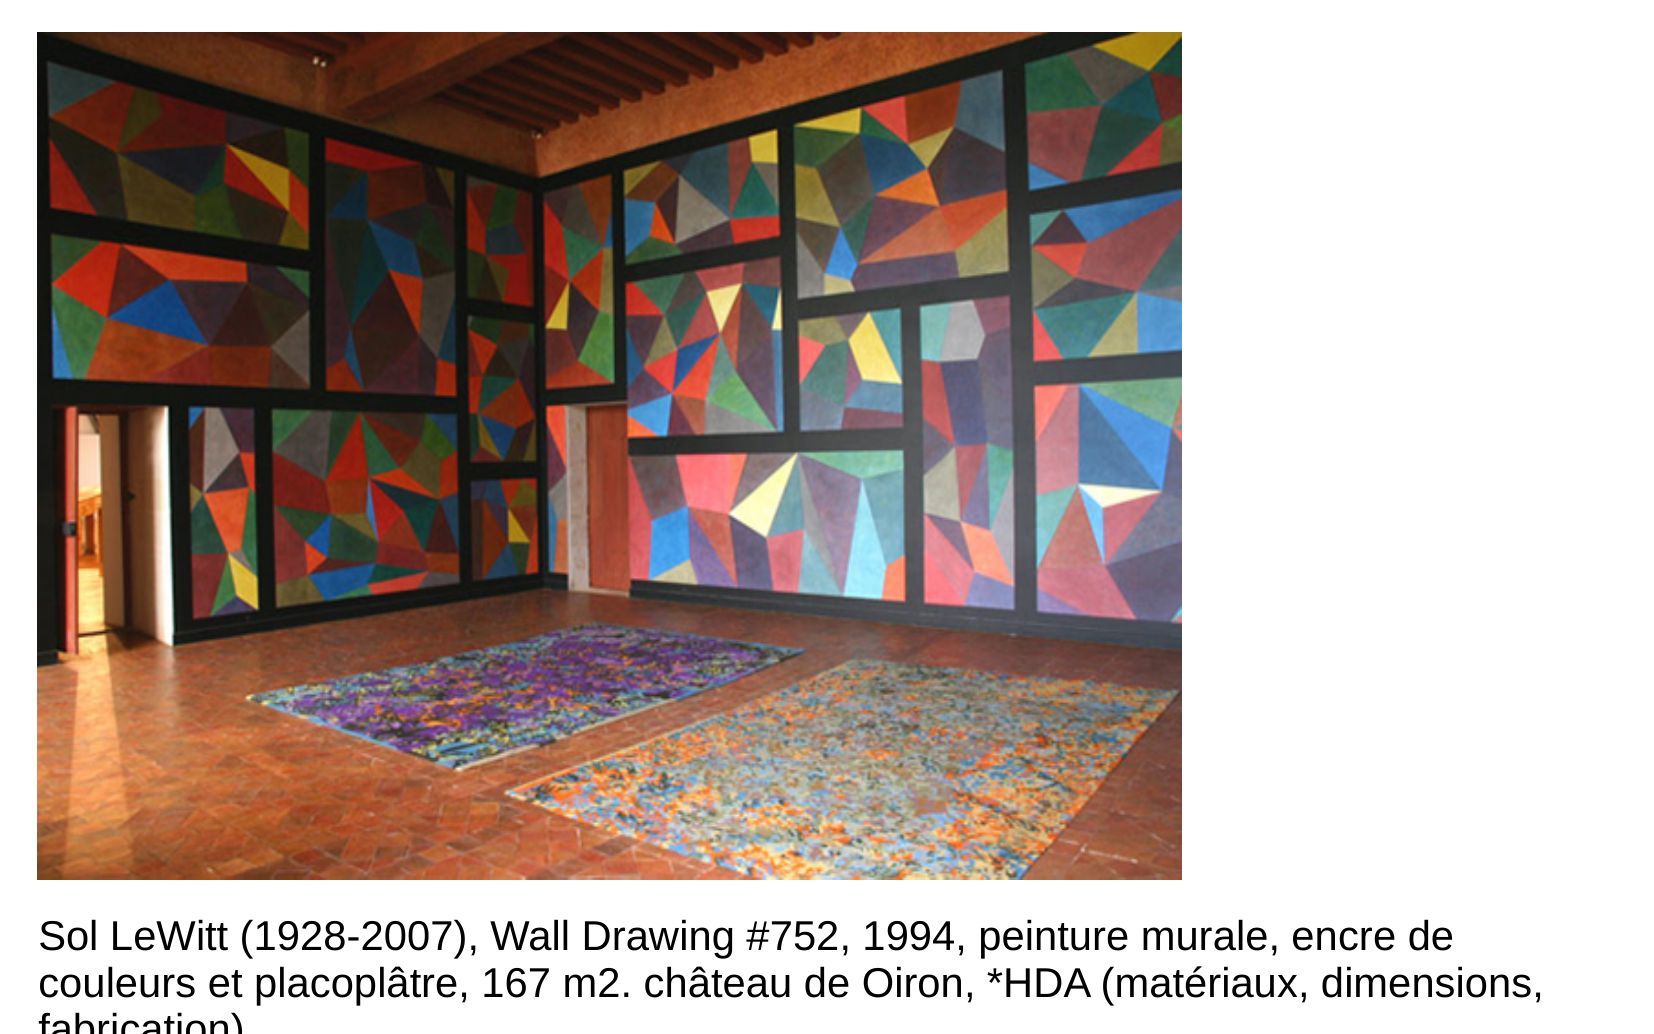

Sol LeWitt (1928-2007), Wall Drawing #752, 1994, peinture murale, encre de couleurs et placoplâtre, 167 m2. château de Oiron, *HDA (matériaux, dimensions, fabrication).